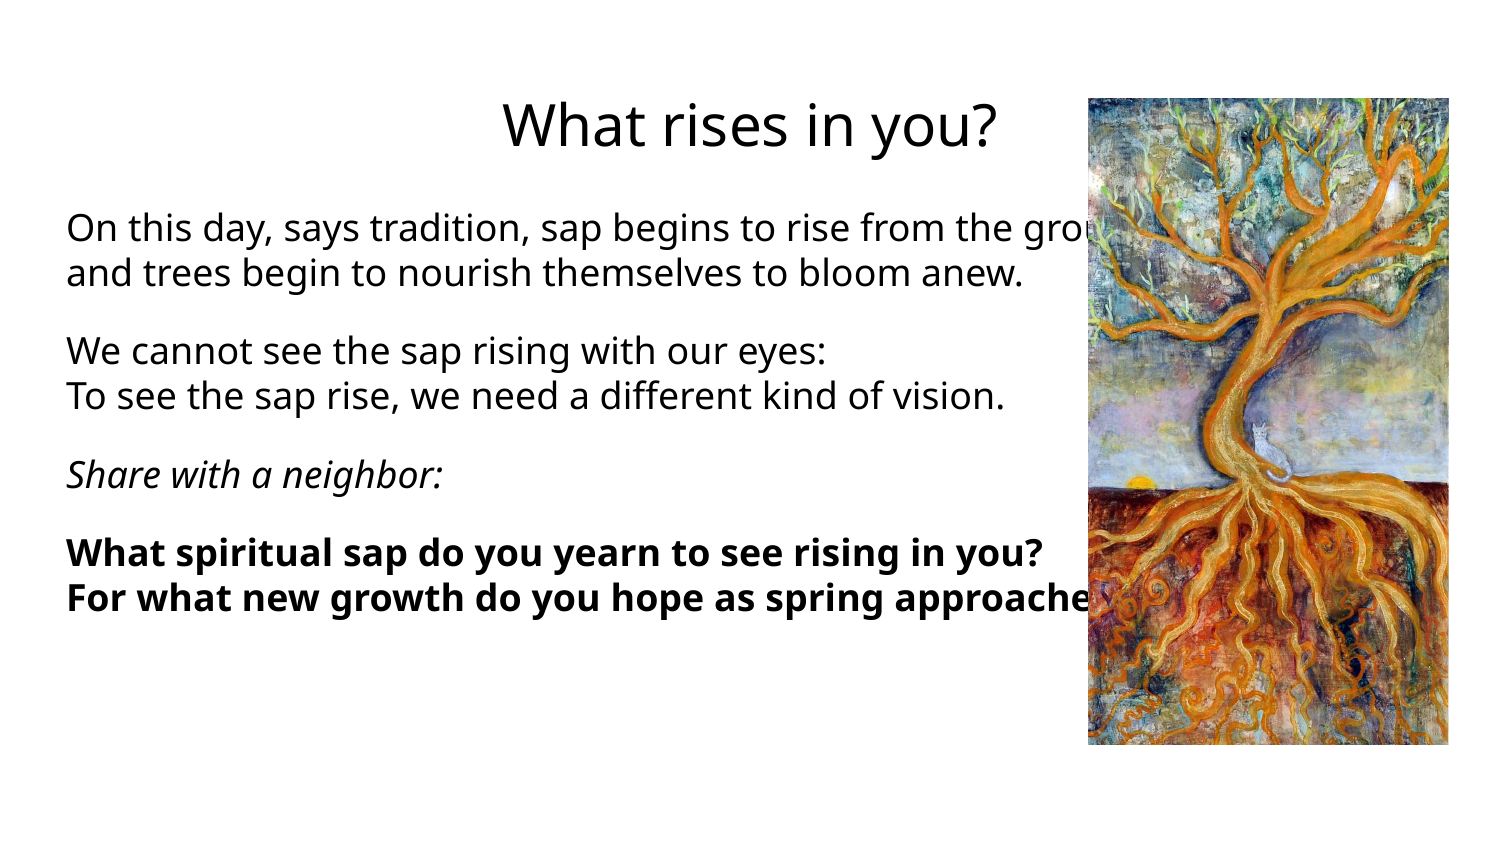

# What rises in you?
On this day, says tradition, sap begins to rise from the ground,
and trees begin to nourish themselves to bloom anew.
We cannot see the sap rising with our eyes:
To see the sap rise, we need a different kind of vision.
Share with a neighbor:
What spiritual sap do you yearn to see rising in you?
For what new growth do you hope as spring approaches?